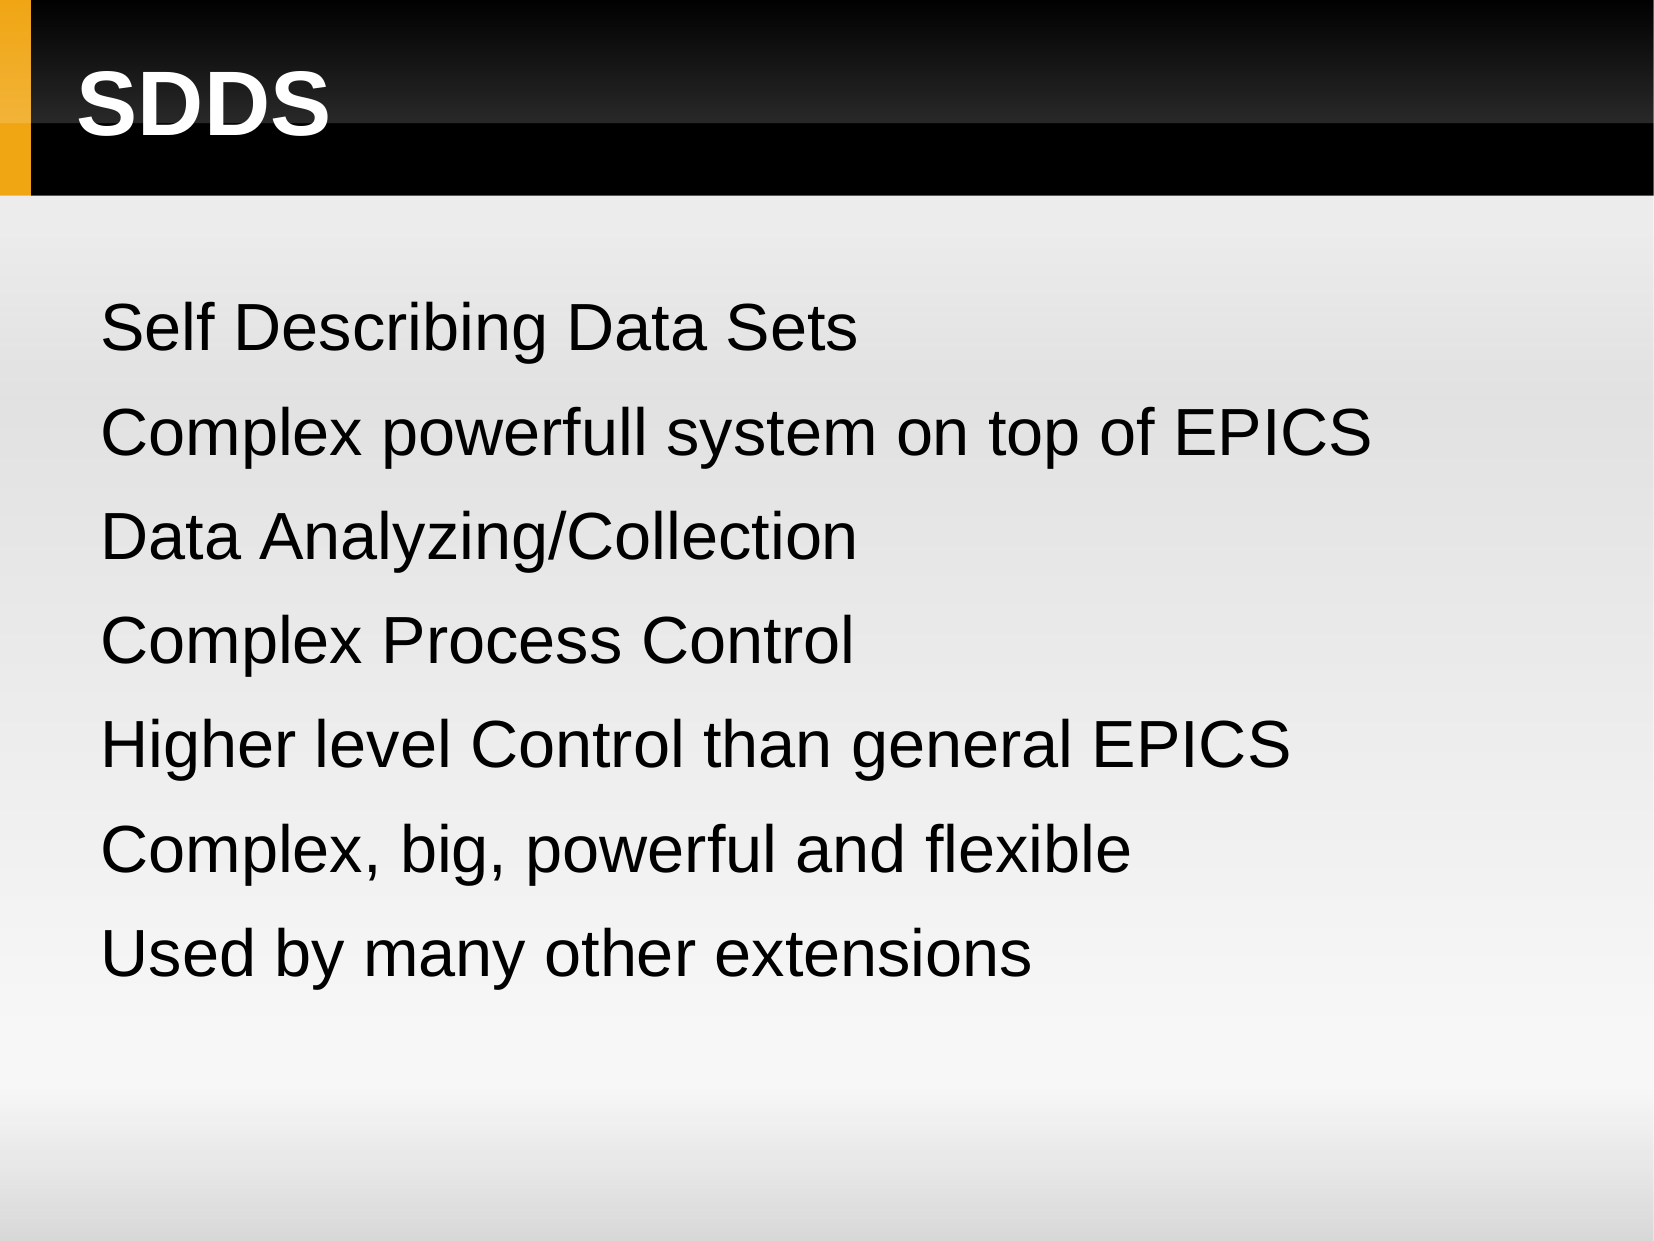

# SDDS
Self Describing Data Sets
Complex powerfull system on top of EPICS
Data Analyzing/Collection
Complex Process Control
Higher level Control than general EPICS
Complex, big, powerful and flexible
Used by many other extensions